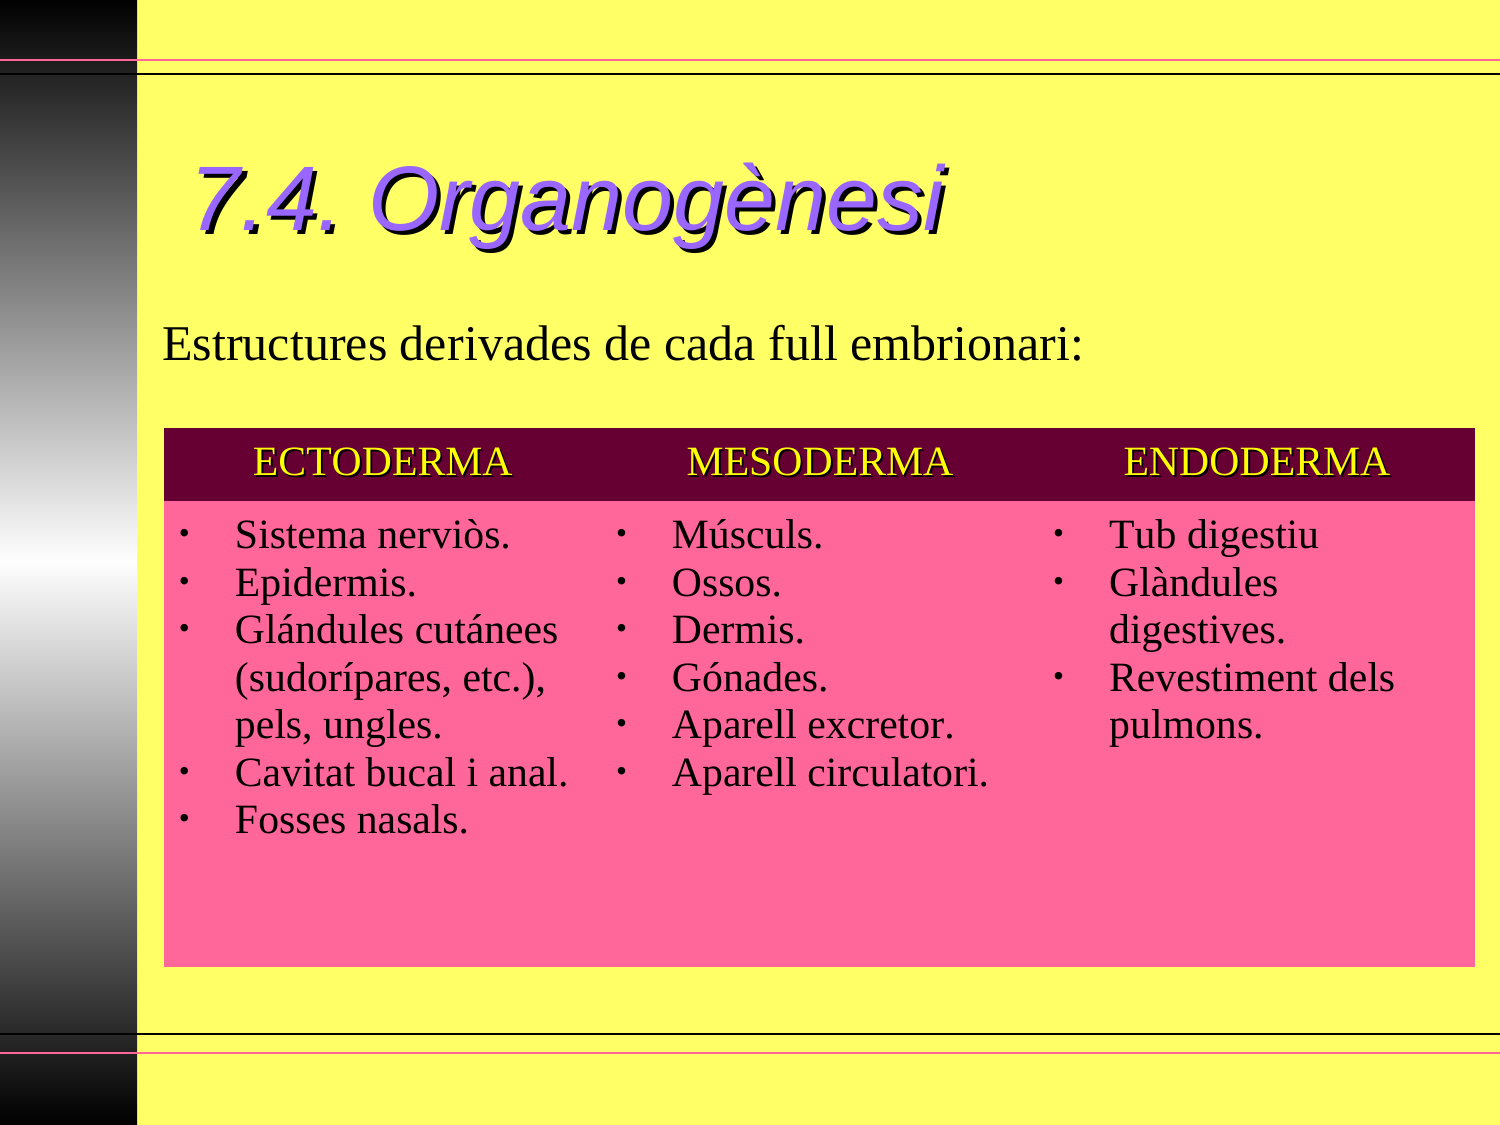

7.4. Organogènesi
Estructures derivades de cada full embrionari:
| ECTODERMA | MESODERMA | ENDODERMA |
| --- | --- | --- |
| Sistema nerviòs. Epidermis. Glándules cutánees (sudorípares, etc.), pels, ungles. Cavitat bucal i anal. Fosses nasals. | Músculs. Ossos. Dermis. Gónades. Aparell excretor. Aparell circulatori. | Tub digestiu Glàndules digestives. Revestiment dels pulmons. |